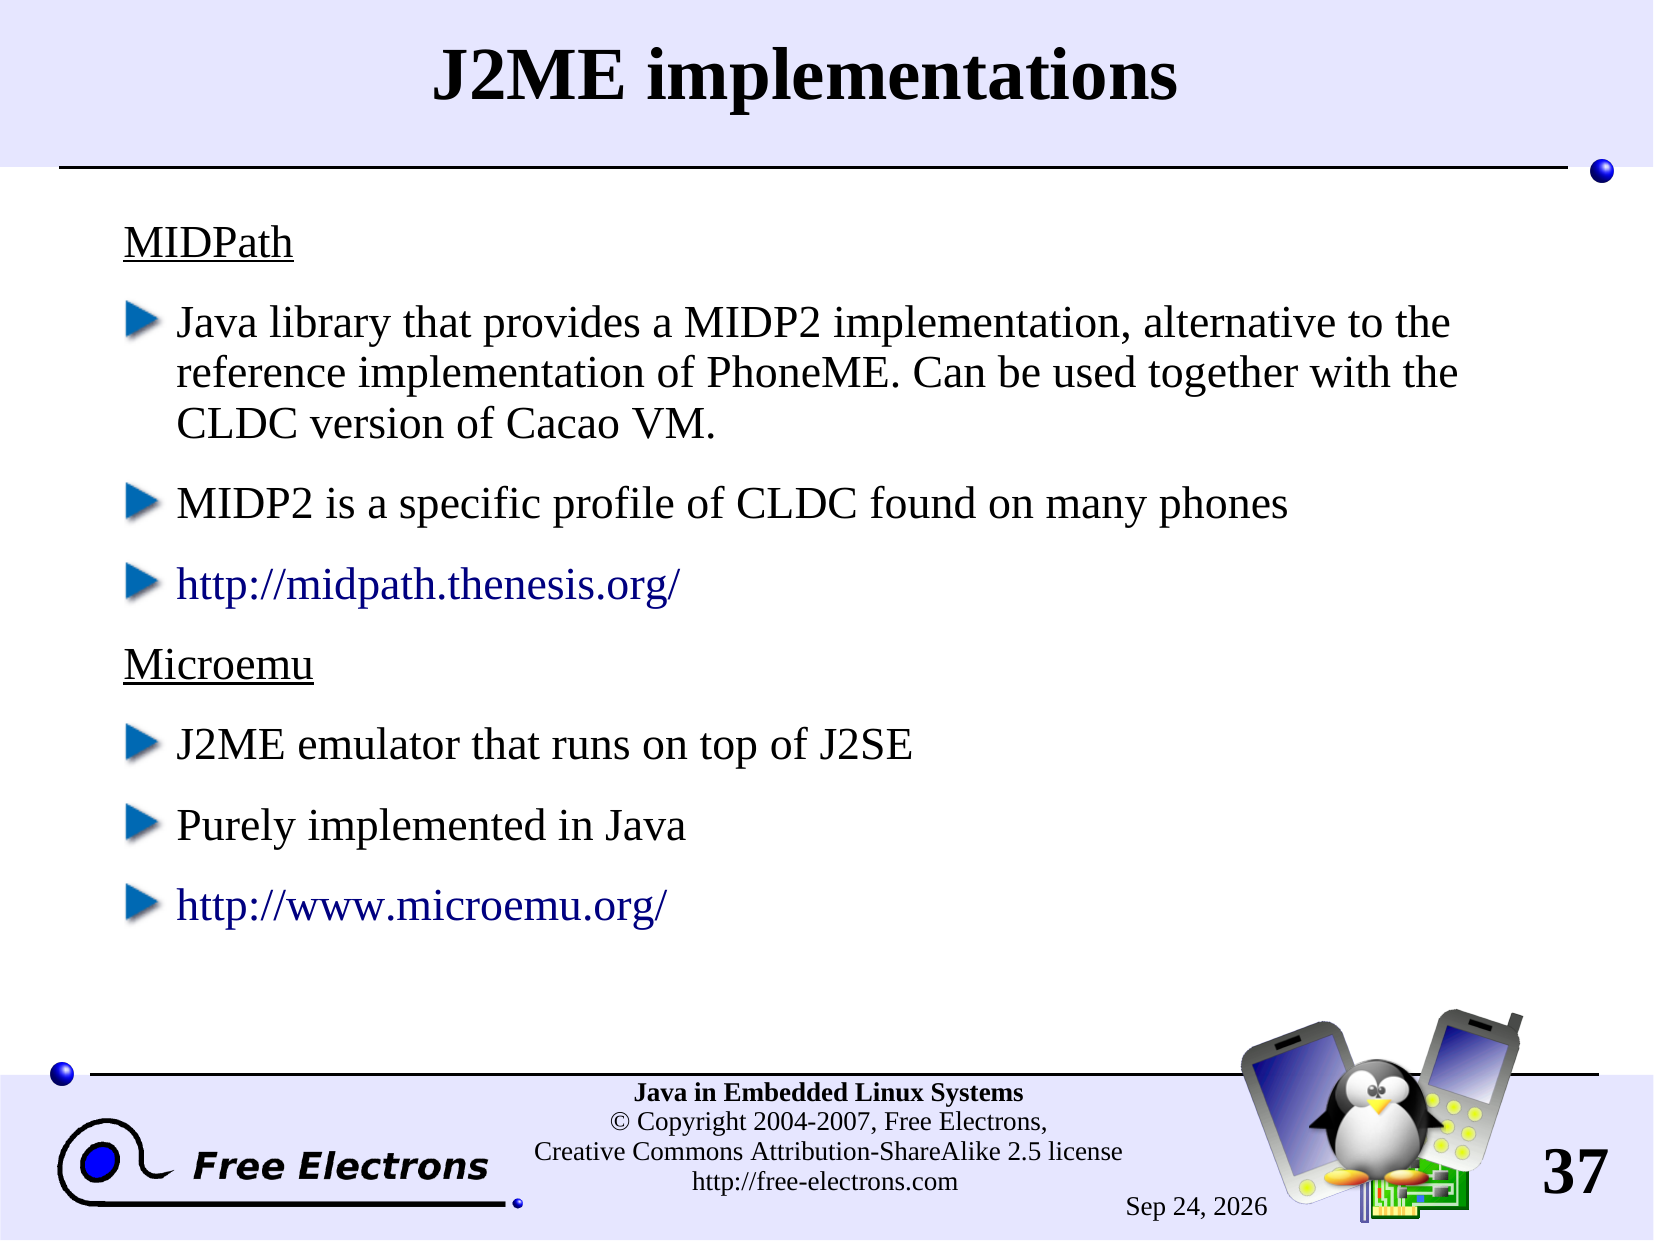

# J2ME implementations
MIDPath
Java library that provides a MIDP2 implementation, alternative to the reference implementation of PhoneME. Can be used together with the CLDC version of Cacao VM.
MIDP2 is a specific profile of CLDC found on many phones
http://midpath.thenesis.org/
Microemu
J2ME emulator that runs on top of J2SE
Purely implemented in Java
http://www.microemu.org/